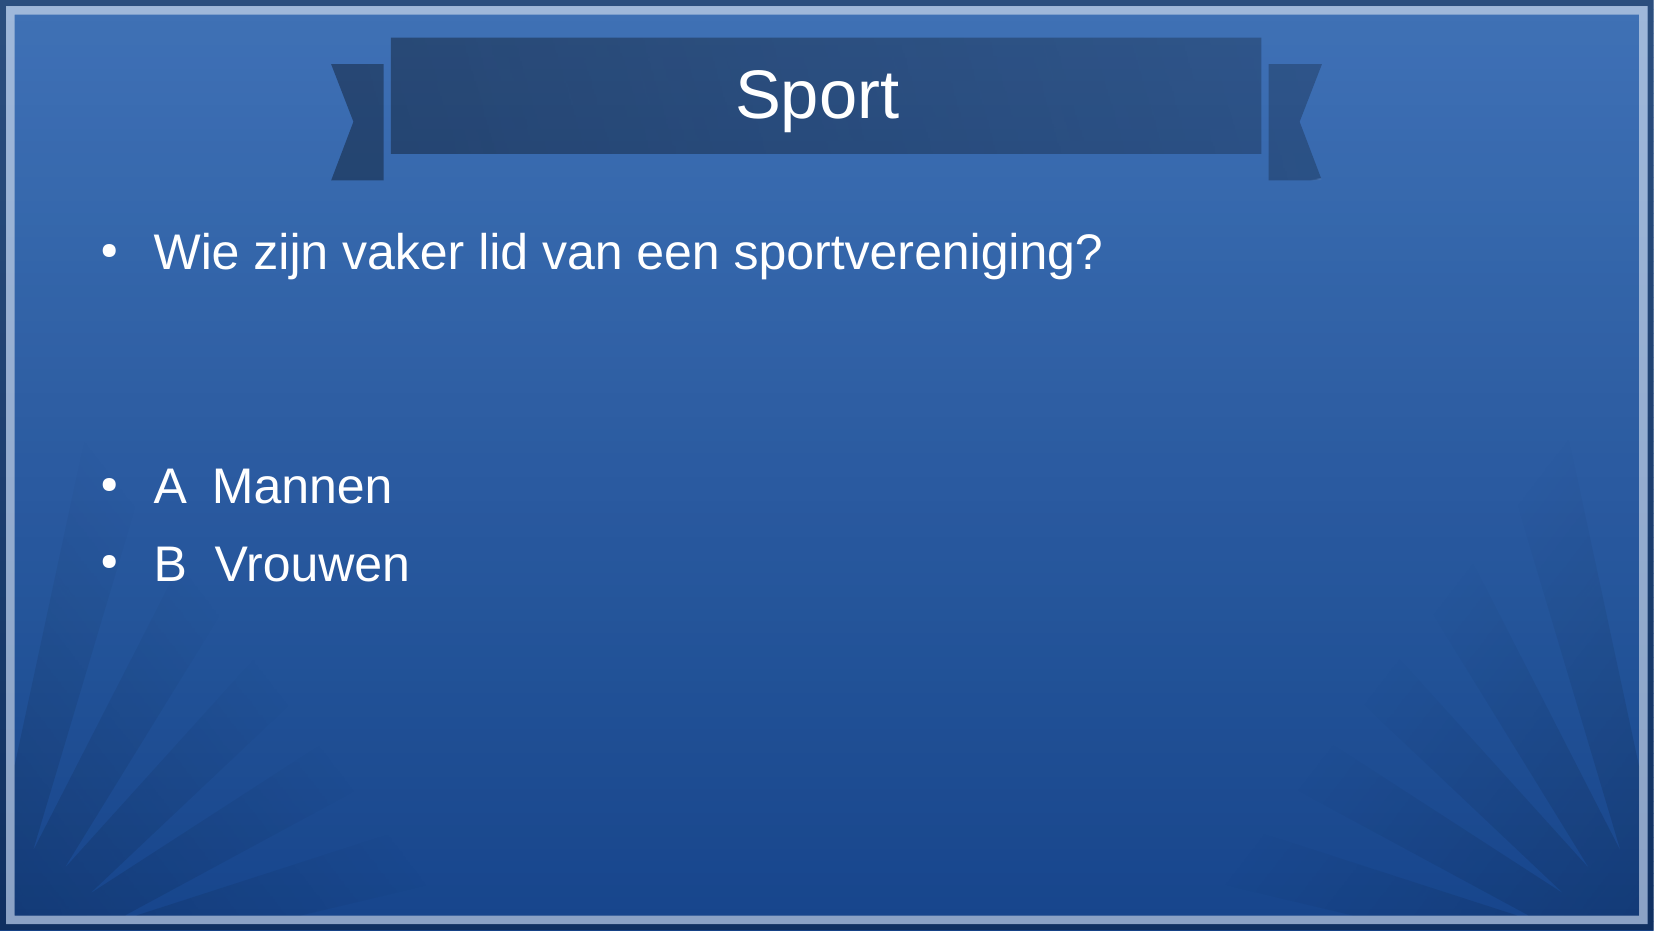

# Sport
Wie zijn vaker lid van een sportvereniging?
A Mannen
B Vrouwen